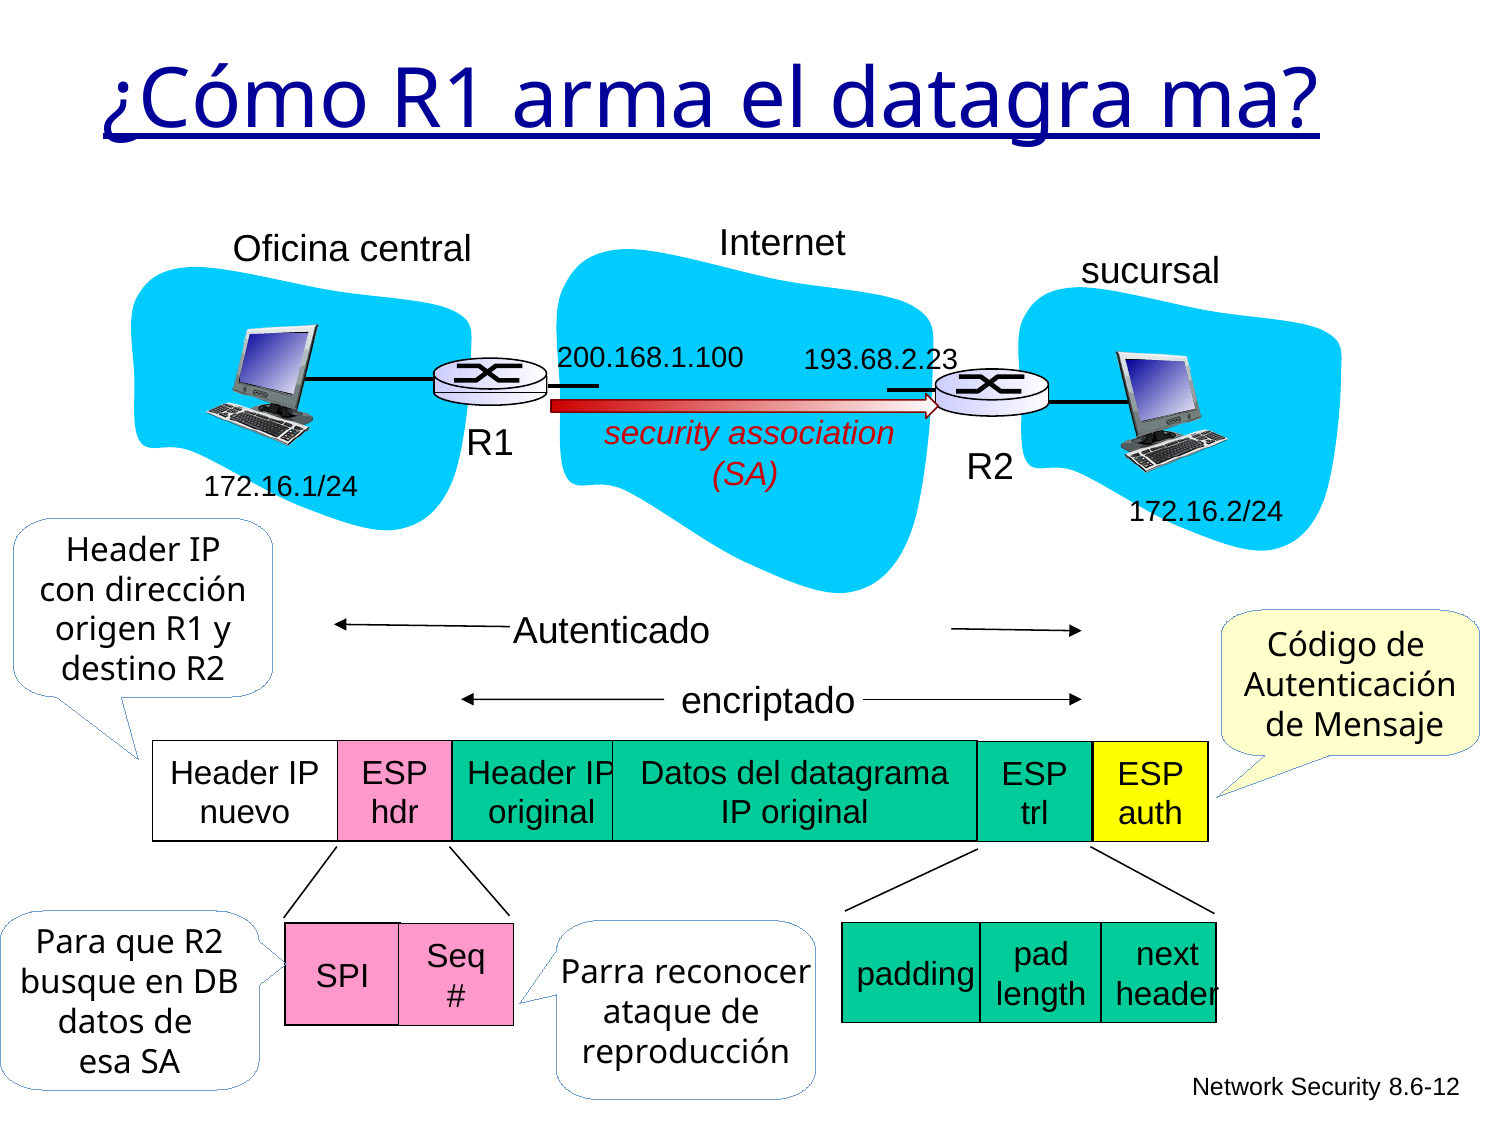

# ¿Cómo R1 arma el datagra ma?
Internet
Oficina central
sucursal
200.168.1.100
193.68.2.23
security association (SA)
R1
R2
172.16.1/24
172.16.2/24
Header IP
con dirección
origen R1 y
destino R2
Autenticado
encriptado
Header IP
nuevo
ESP
hdr
Header IP
original
Datos del datagrama
IP original
ESP
trl
ESP
auth
padding
pad
length
next
header
SPI
Seq
#
Código de
Autenticación
 de Mensaje
Para que R2
busque en DB
datos de
esa SA
Parra reconocer
ataque de
reproducción
Network Security